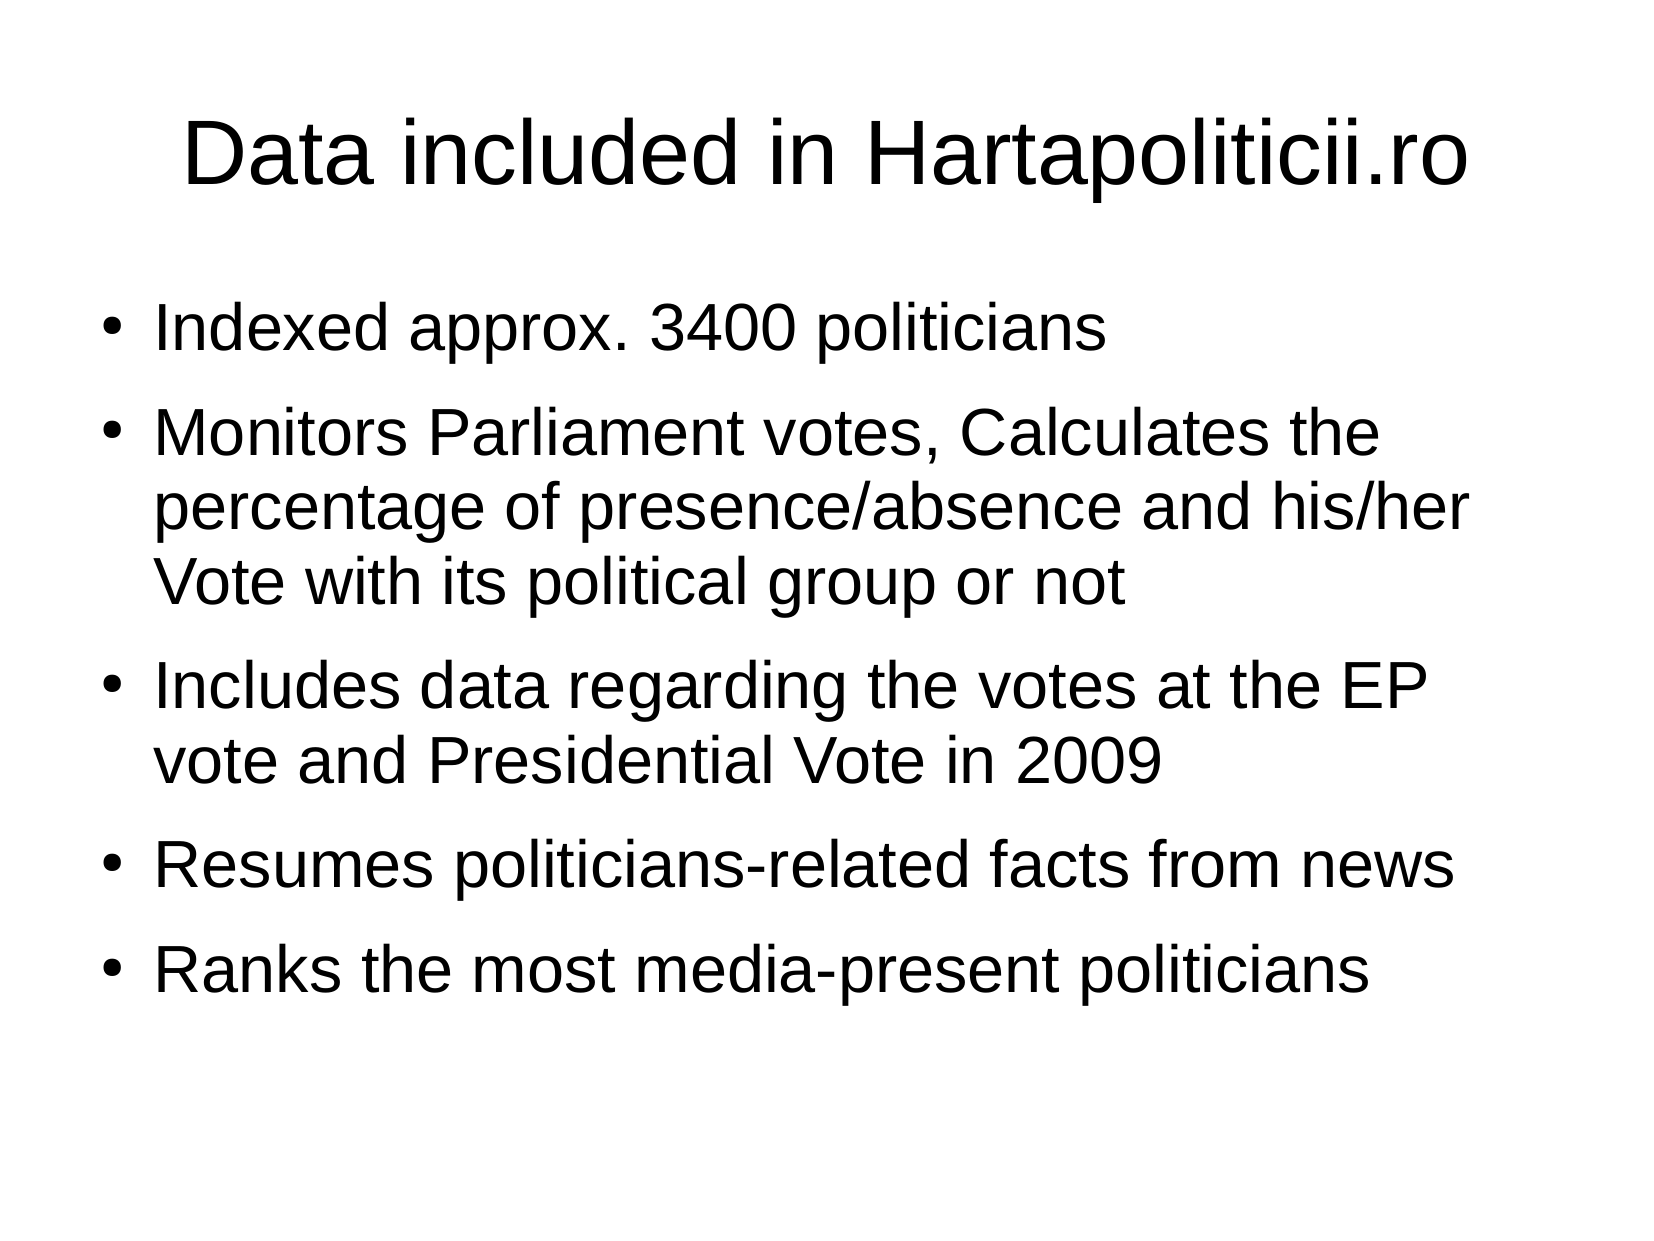

# Data included in Hartapoliticii.ro
Indexed approx. 3400 politicians
Monitors Parliament votes, Calculates the percentage of presence/absence and his/her Vote with its political group or not
Includes data regarding the votes at the EP vote and Presidential Vote in 2009
Resumes politicians-related facts from news
Ranks the most media-present politicians